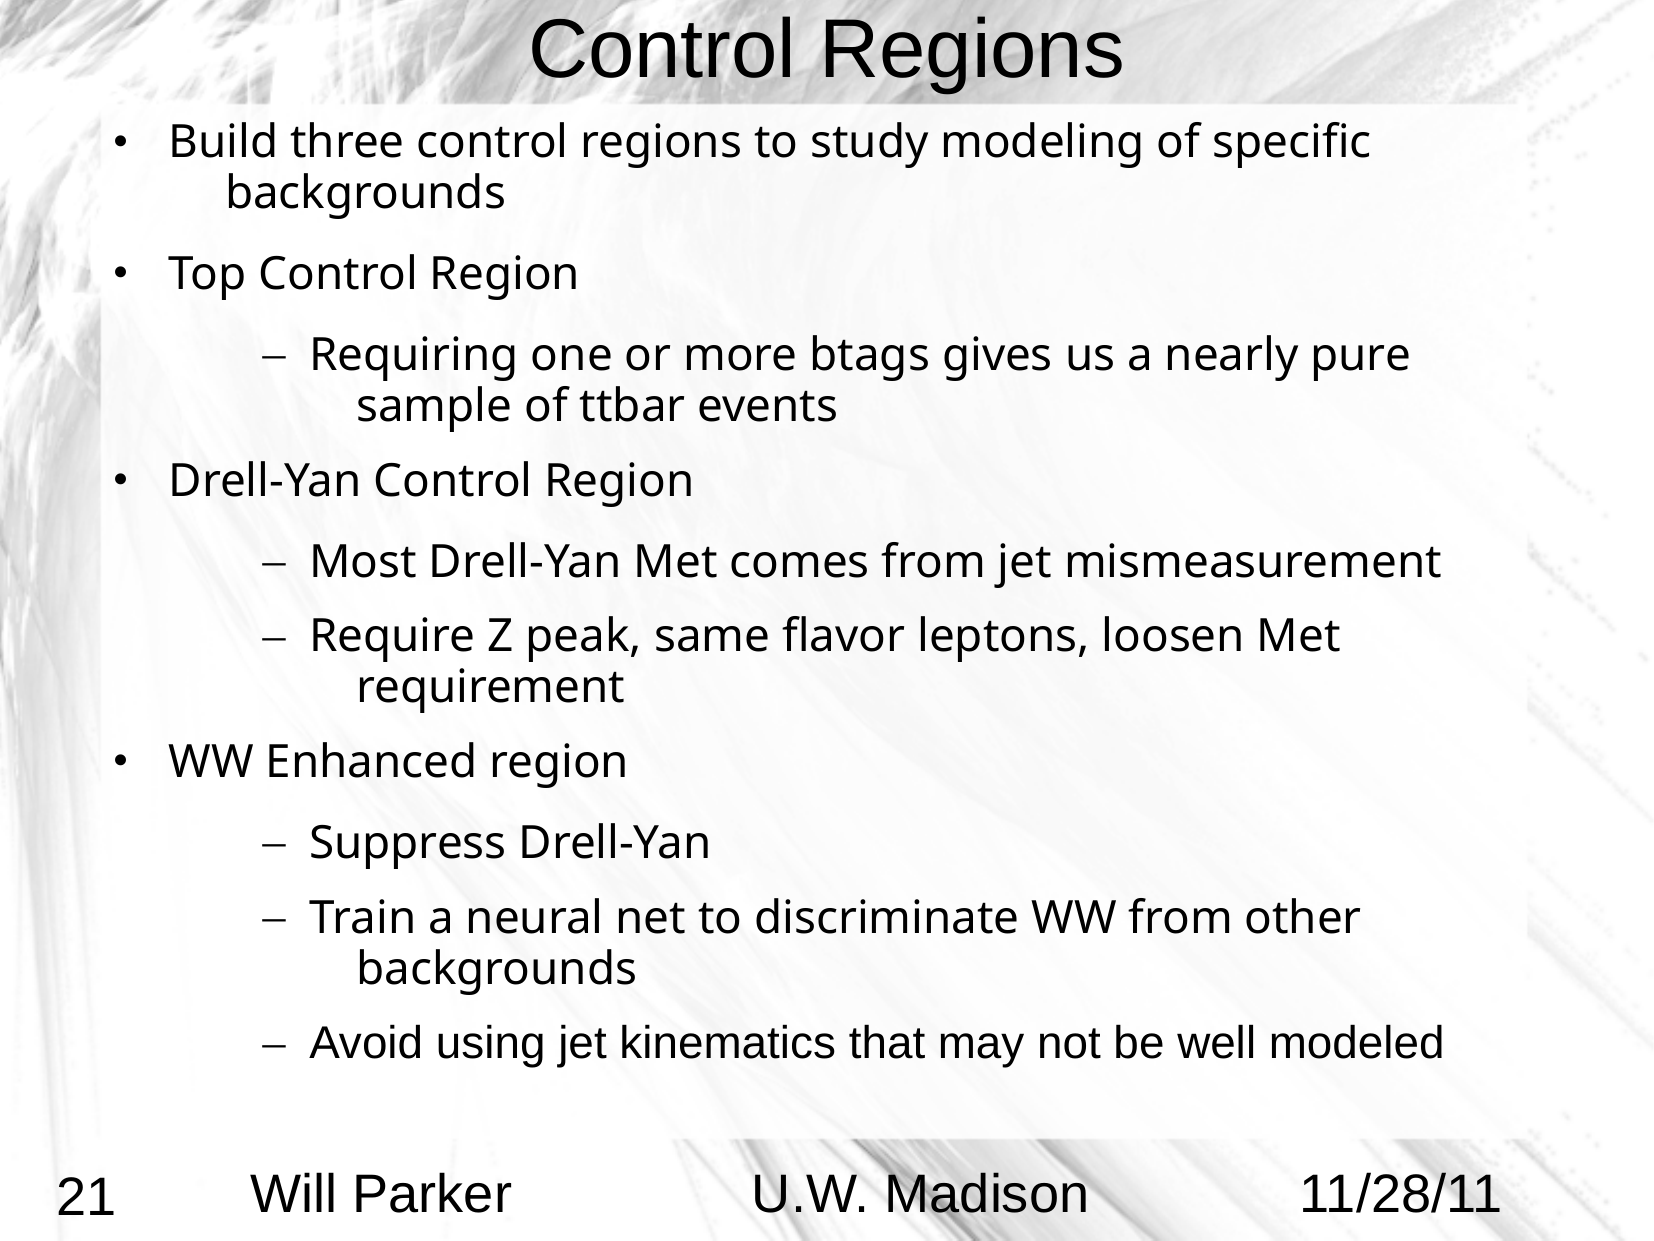

# Control Regions
Build three control regions to study modeling of specific backgrounds
Top Control Region
Requiring one or more btags gives us a nearly pure sample of ttbar events
Drell-Yan Control Region
Most Drell-Yan Met comes from jet mismeasurement
Require Z peak, same flavor leptons, loosen Met requirement
WW Enhanced region
Suppress Drell-Yan
Train a neural net to discriminate WW from other backgrounds
Avoid using jet kinematics that may not be well modeled
 Will Parker U.W. Madison 11/28/11
21